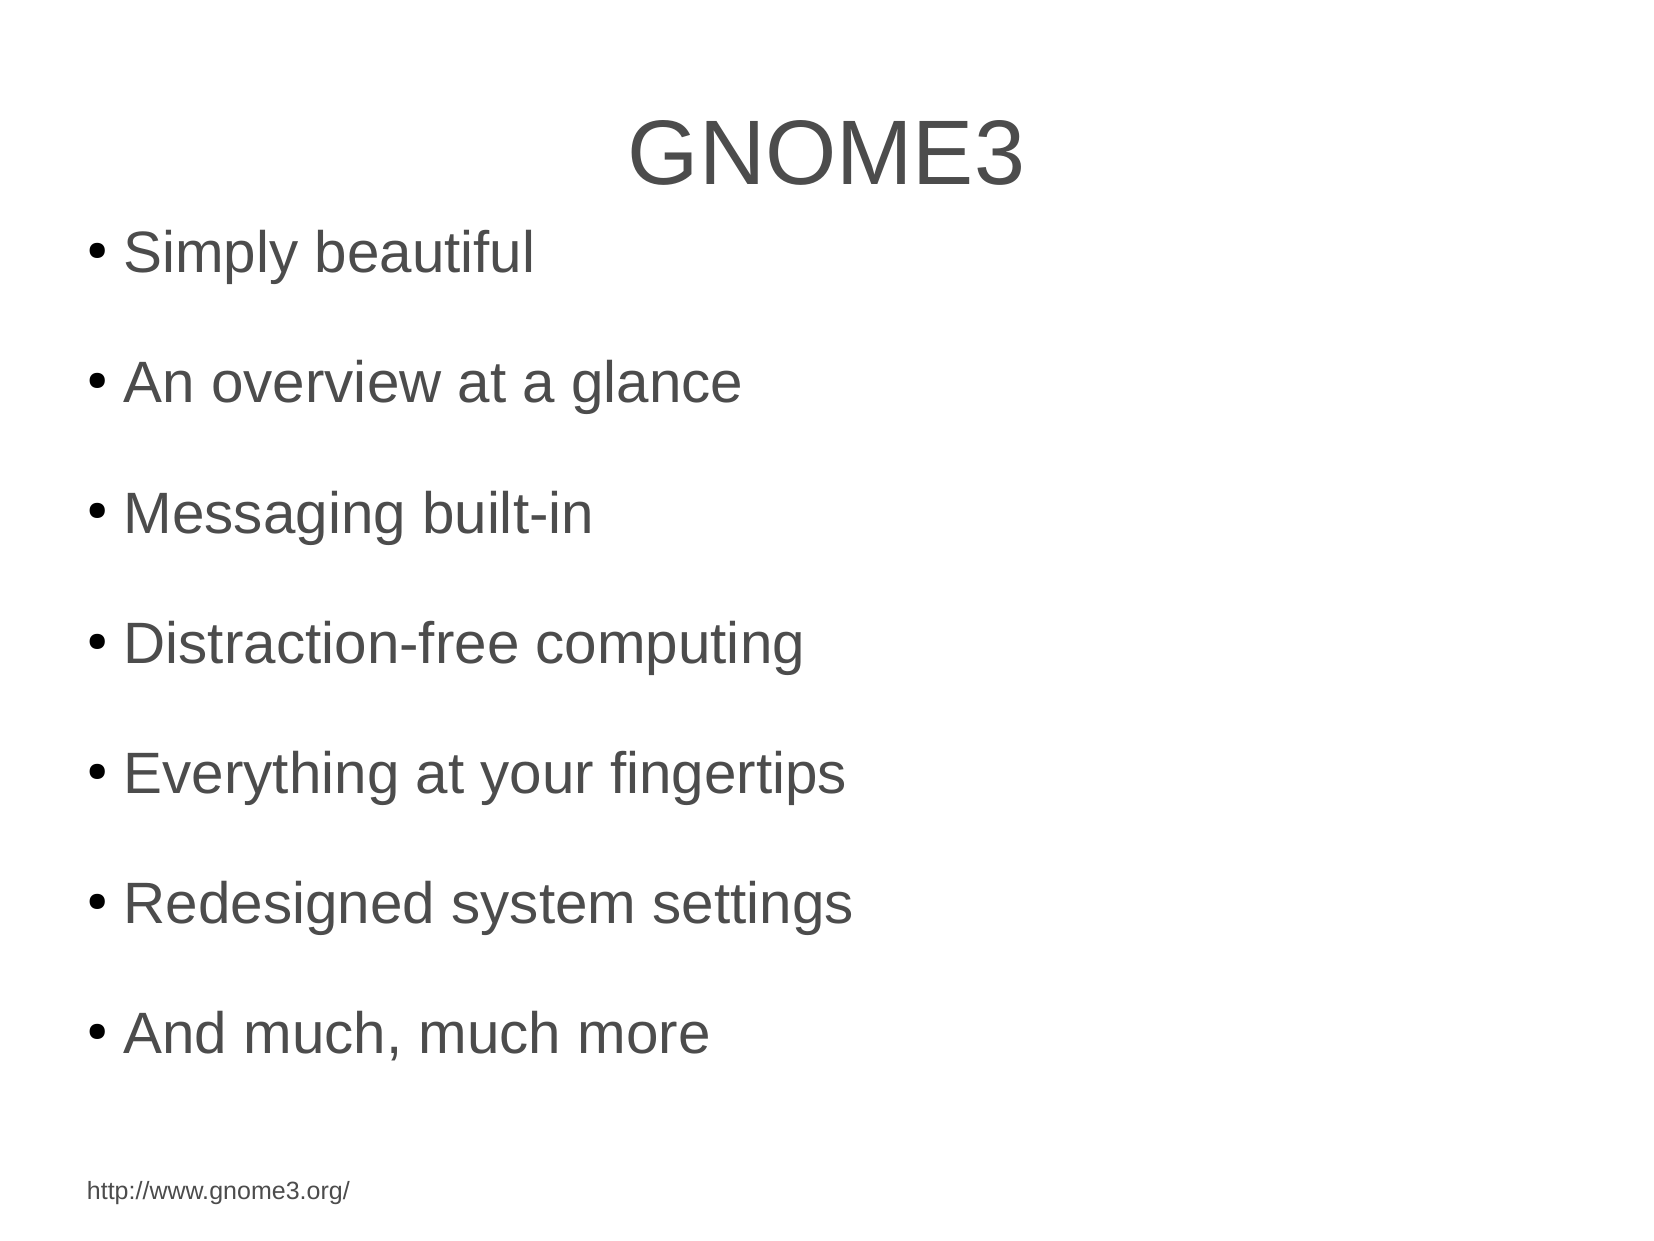

GNOME3
# Simply beautiful
 An overview at a glance
 Messaging built-in
 Distraction-free computing
 Everything at your fingertips
 Redesigned system settings
 And much, much more
http://www.gnome3.org/